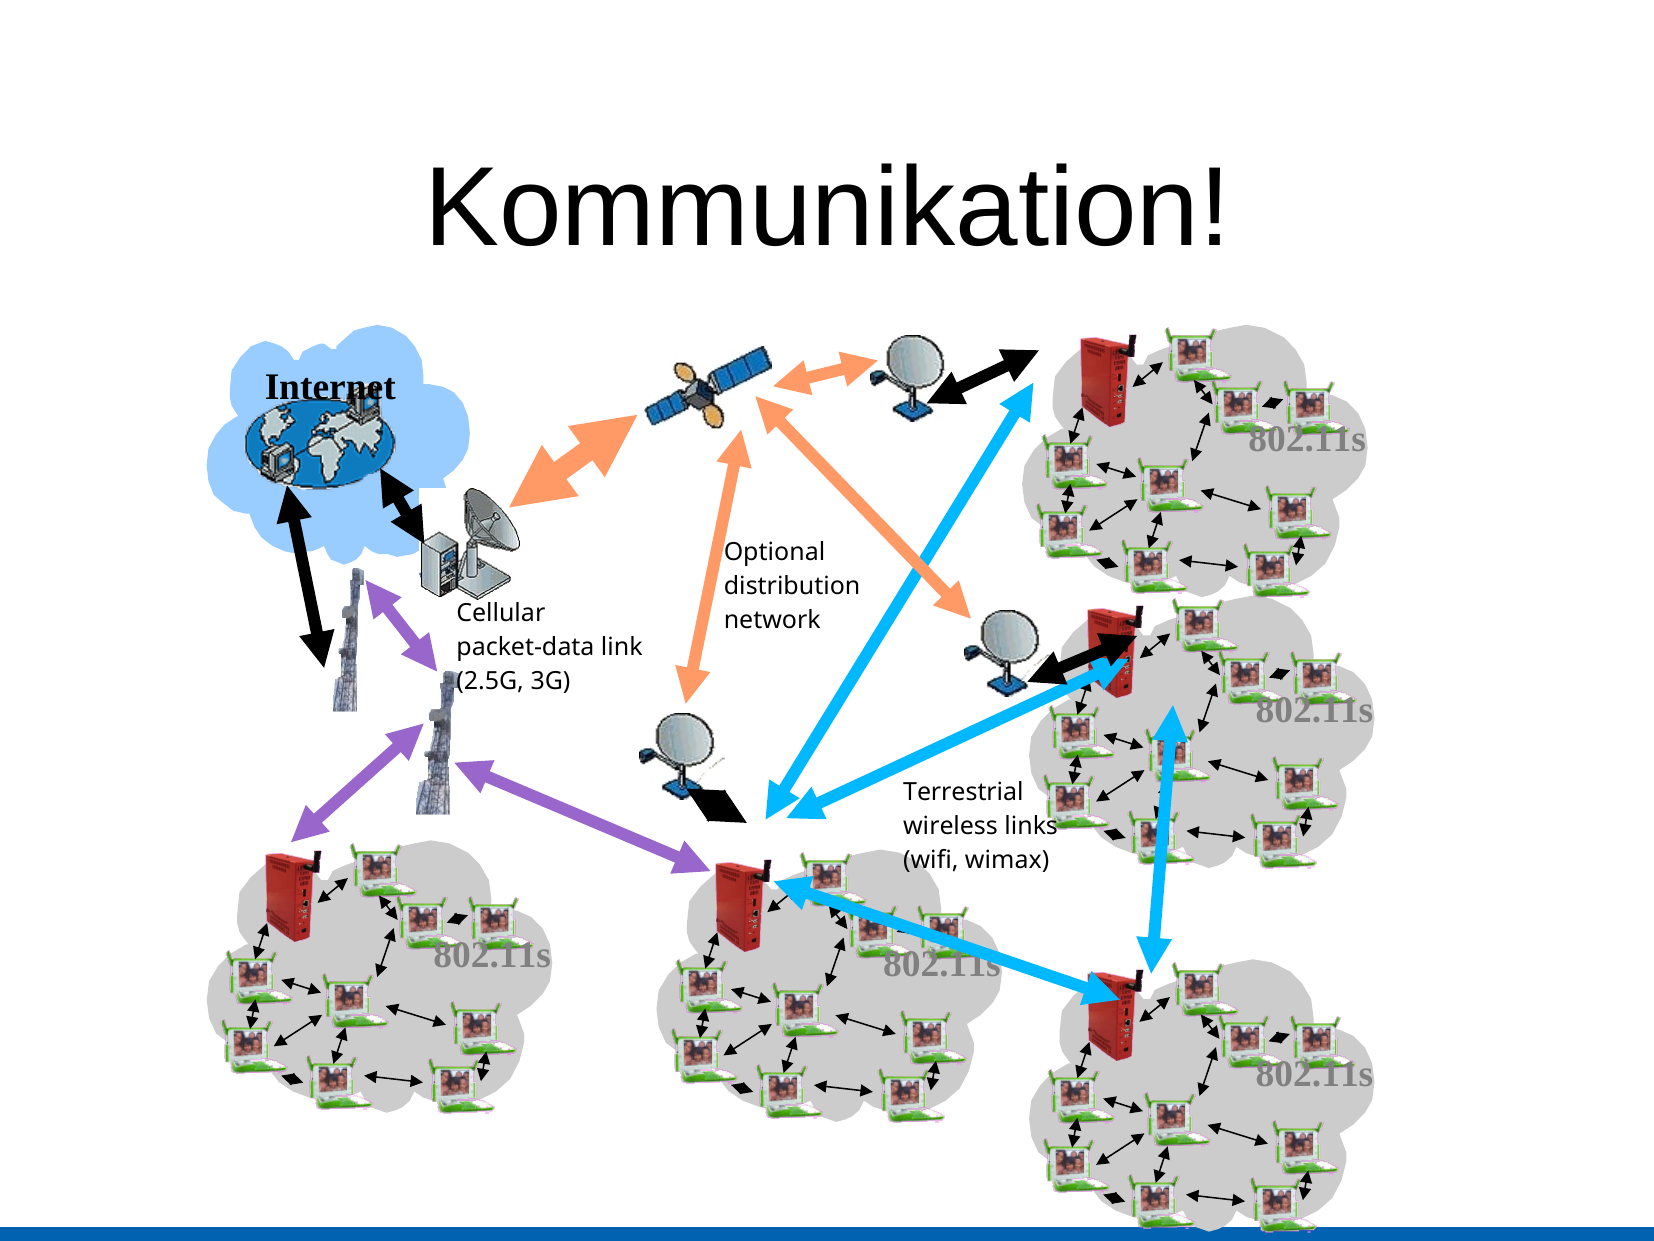

# Kommunikation!
Internet
802.11s
Optional distribution network
Cellular
packet-data link (2.5G, 3G)
802.11s
Terrestrial
wireless links
(wifi, wimax)
802.11s
802.11s
802.11s